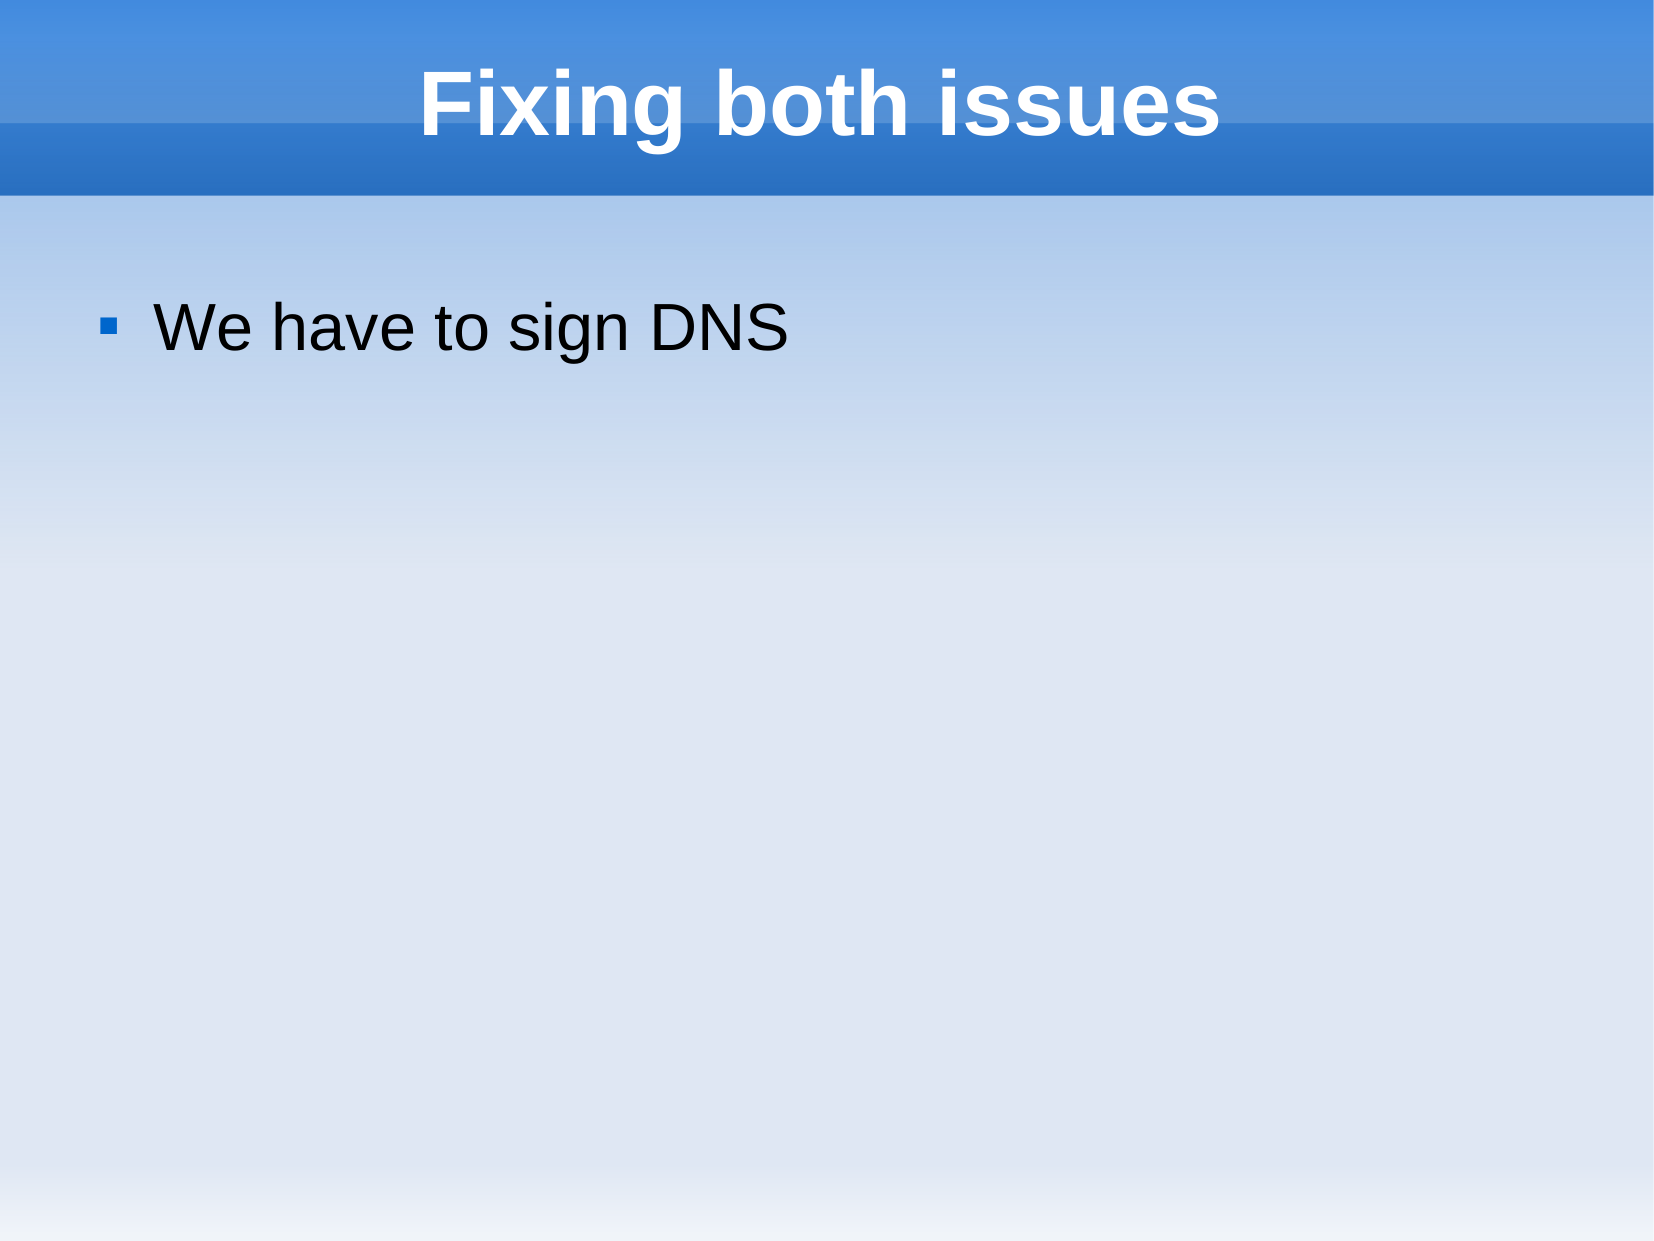

# Fixing both issues
We have to sign DNS